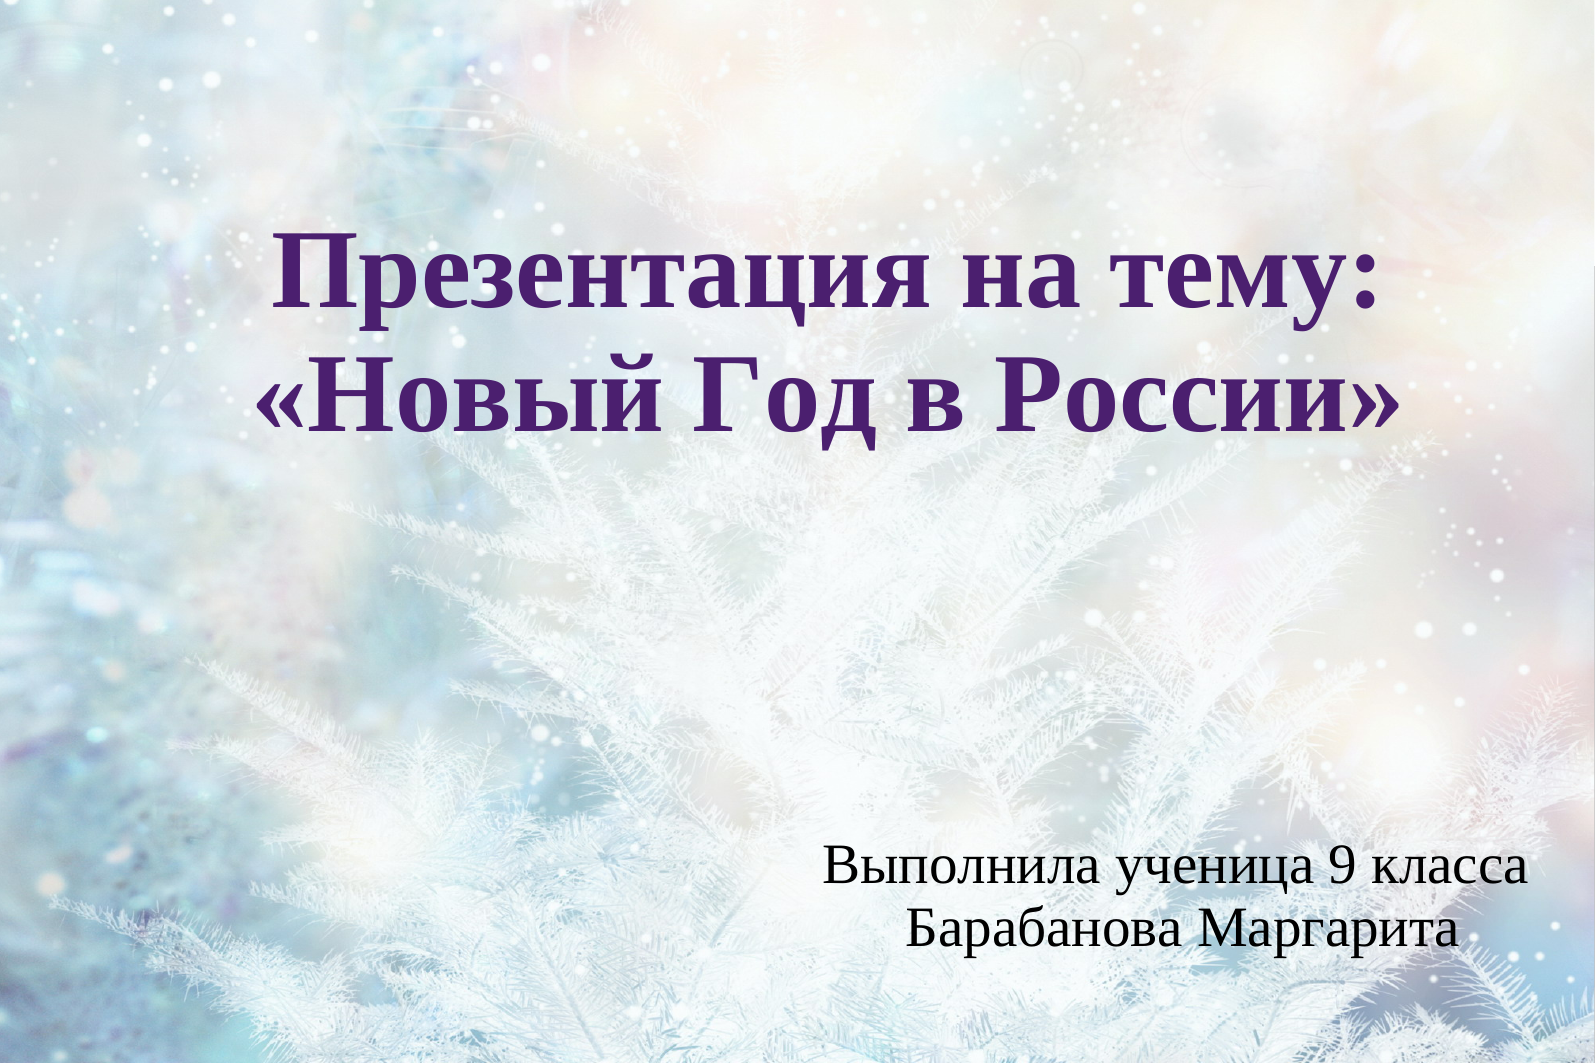

# Презентация на тему: «Новый Год в России»
Выполнила ученица 9 класса
Барабанова Маргарита